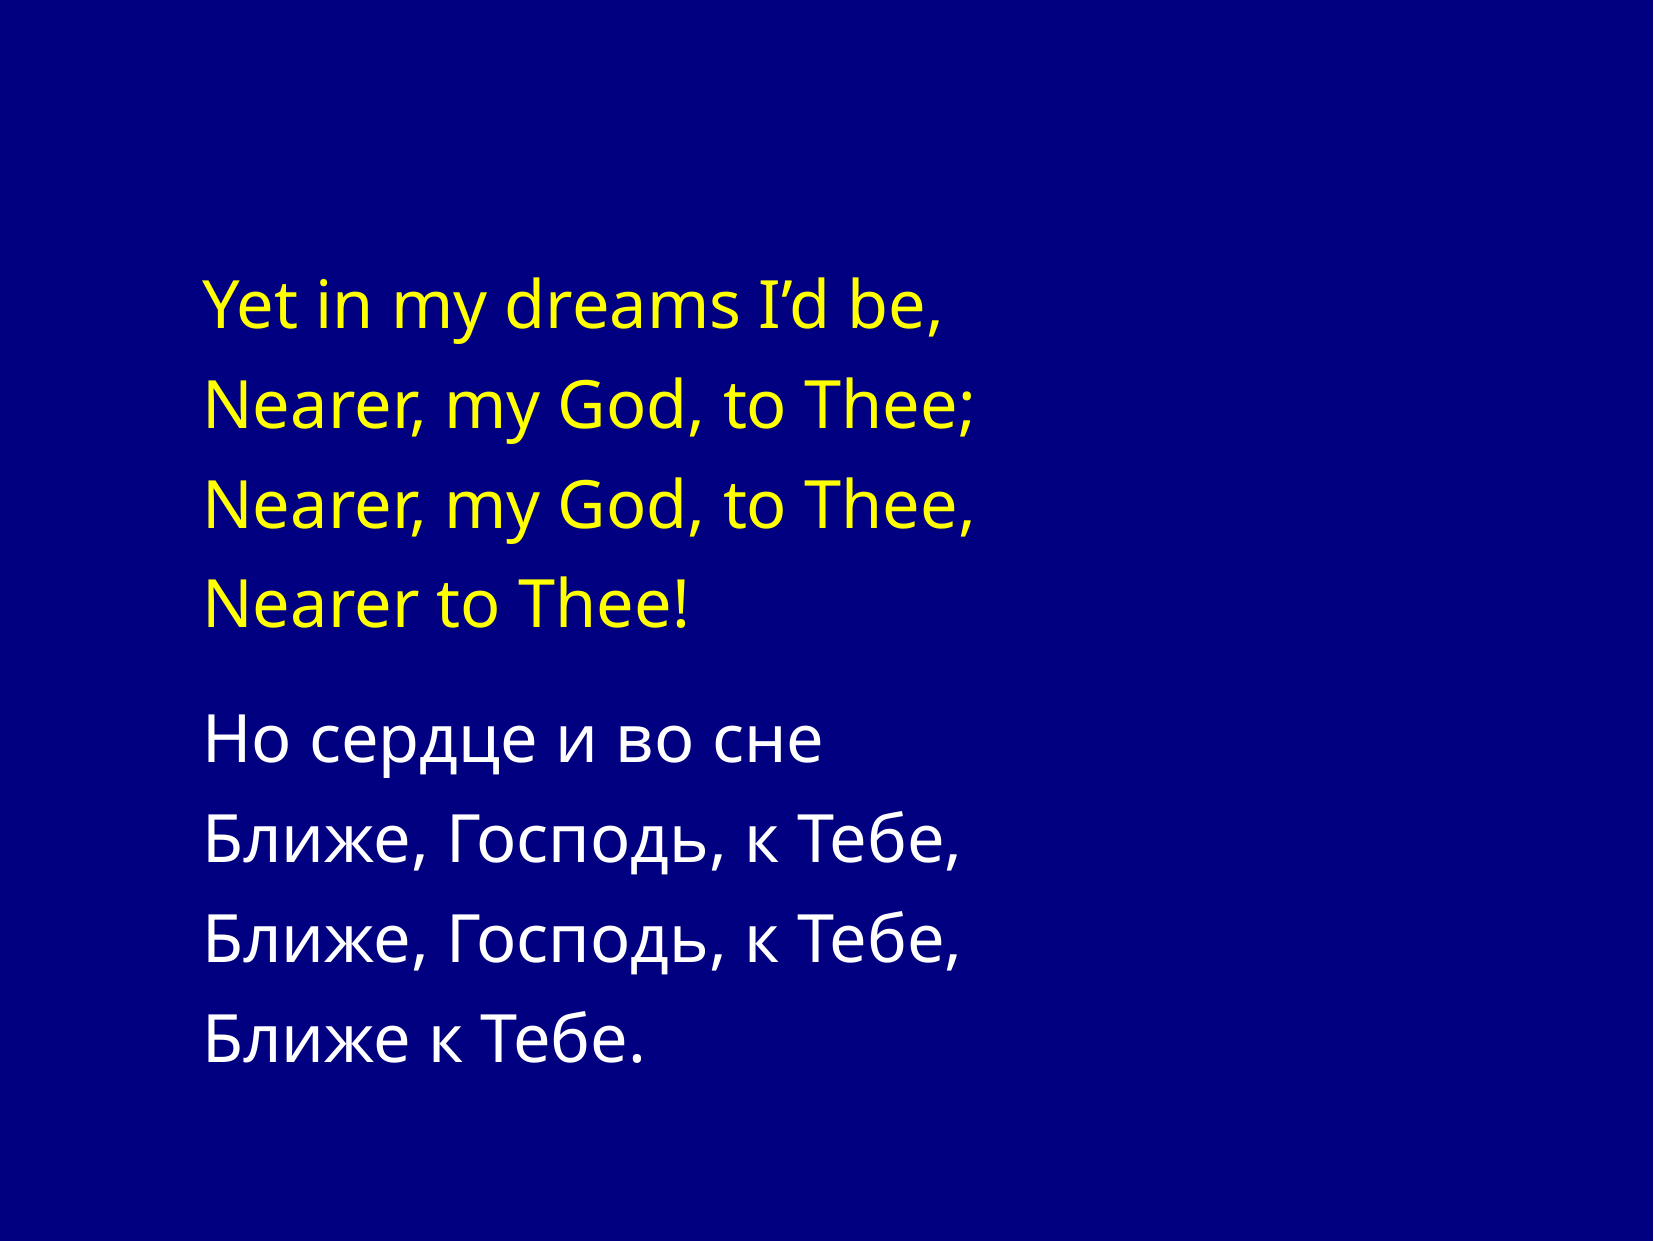

Yet in my dreams I’d be,
	Nearer, my God, to Thee;
	Nearer, my God, to Thee,
	Nearer to Thee!
	Но сердце и во сне
	Ближе, Господь, к Тебе,
	Ближе, Господь, к Тебе,
	Ближе к Тебе.